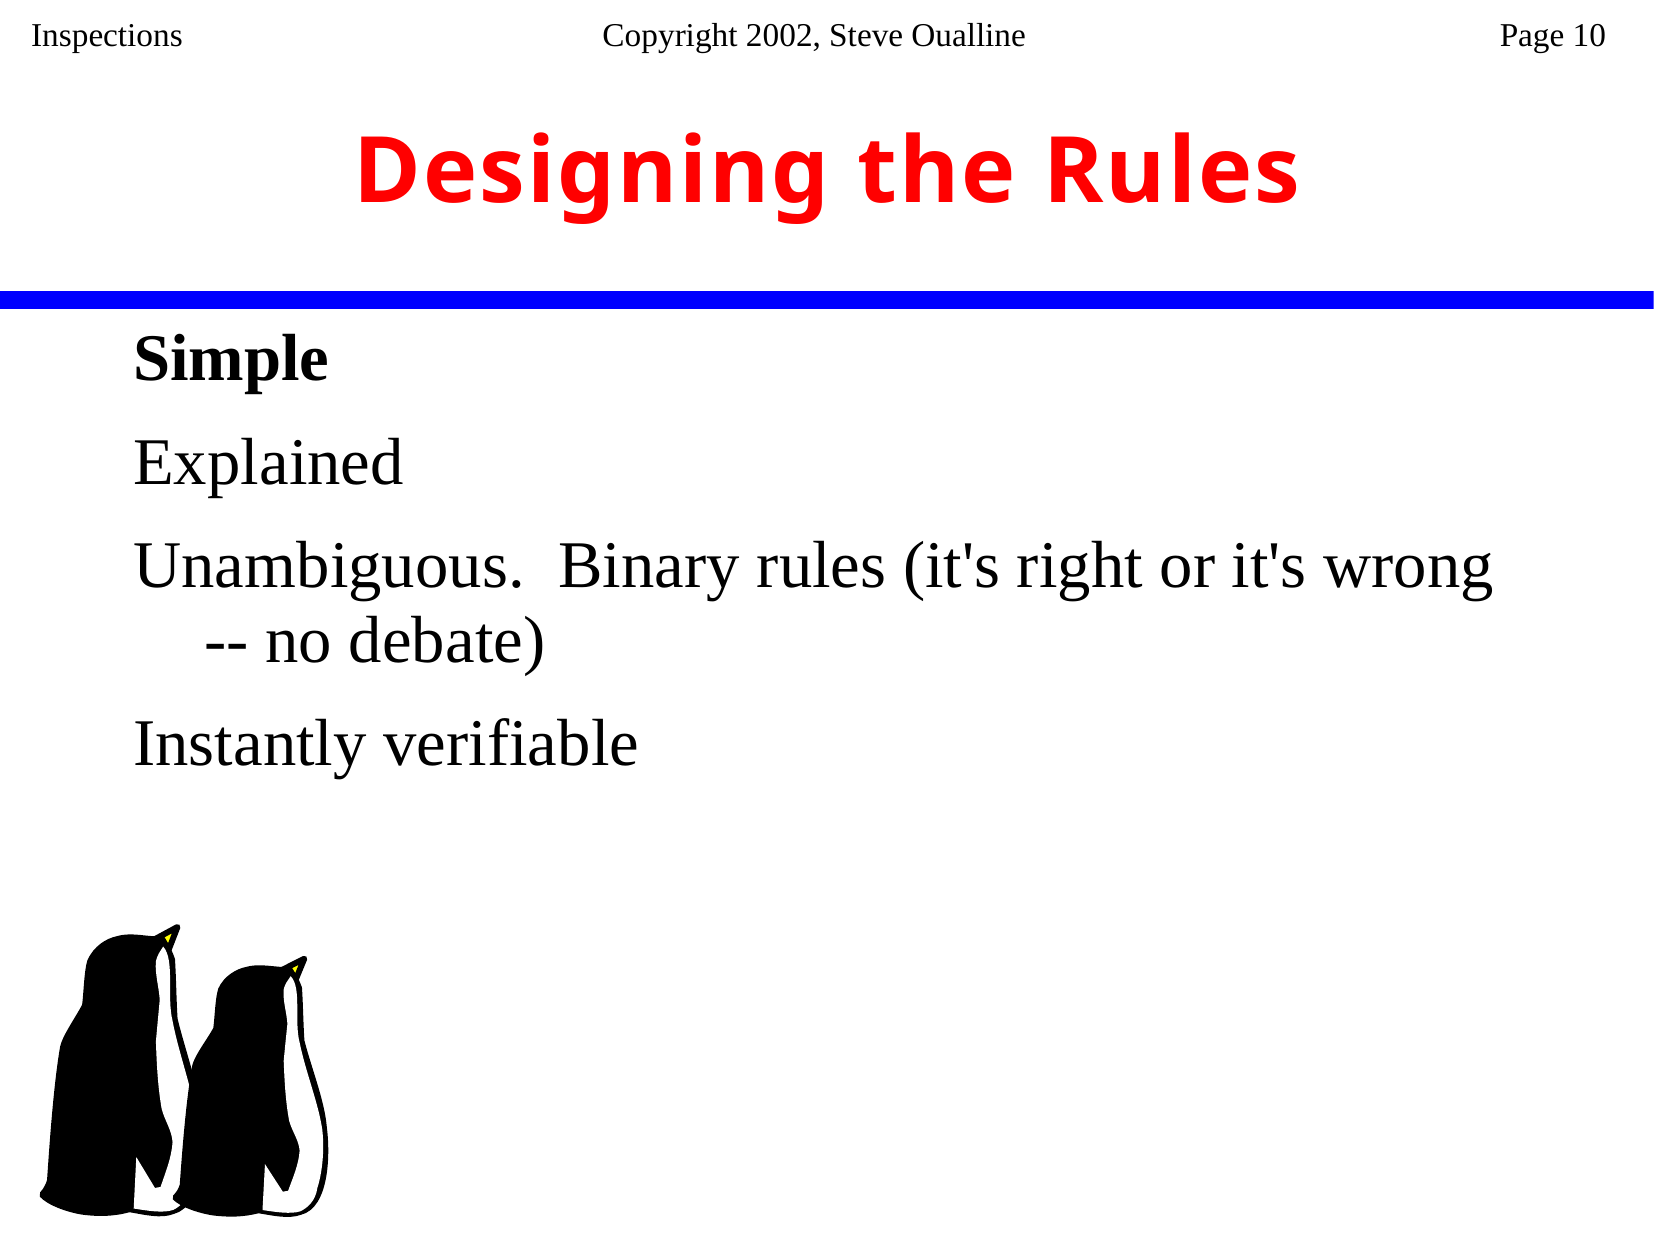

# Designing the Rules
Simple
Explained
Unambiguous. Binary rules (it's right or it's wrong -- no debate)
Instantly verifiable